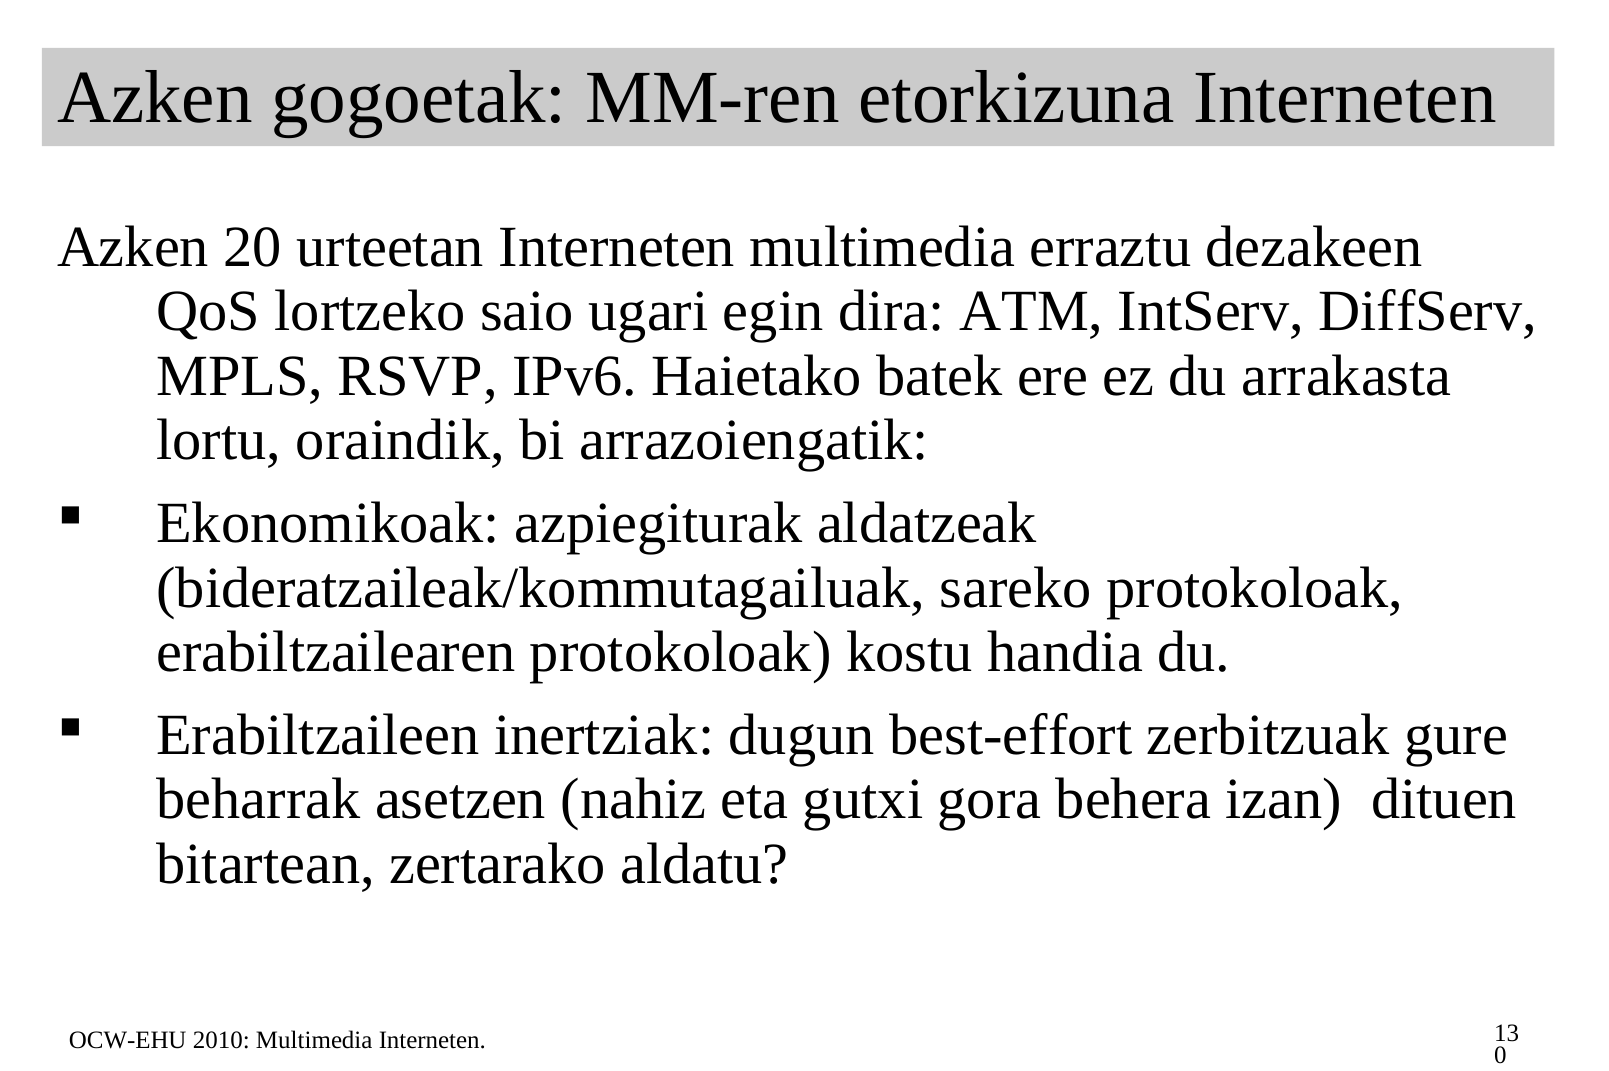

# Azken gogoetak: MM-ren etorkizuna Interneten
Azken 20 urteetan Interneten multimedia erraztu dezakeen QoS lortzeko saio ugari egin dira: ATM, IntServ, DiffServ, MPLS, RSVP, IPv6. Haietako batek ere ez du arrakasta lortu, oraindik, bi arrazoiengatik:
Ekonomikoak: azpiegiturak aldatzeak (bideratzaileak/kommutagailuak, sareko protokoloak, erabiltzailearen protokoloak) kostu handia du.
Erabiltzaileen inertziak: dugun best-effort zerbitzuak gure beharrak asetzen (nahiz eta gutxi gora behera izan) dituen bitartean, zertarako aldatu?
130